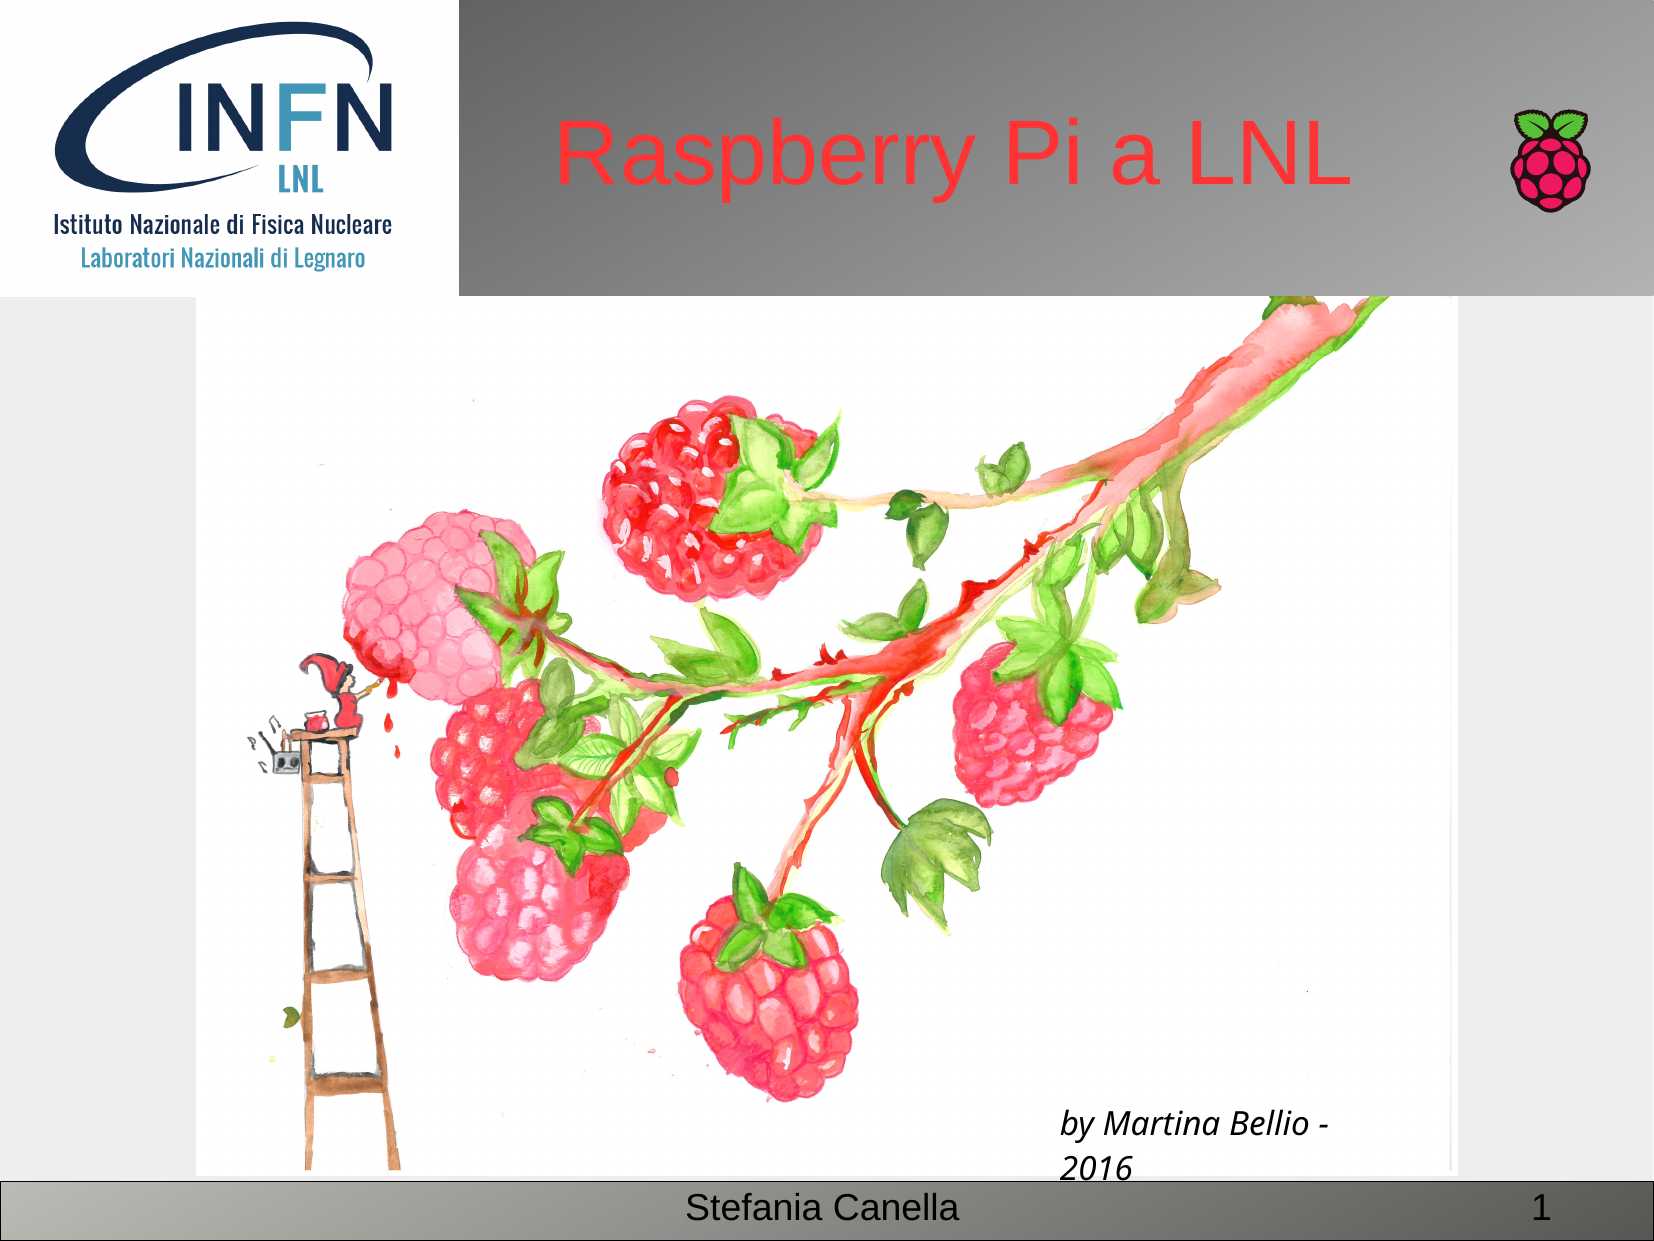

# Raspberry Pi a LNL
by Martina Bellio - 2016
Stefania Canella